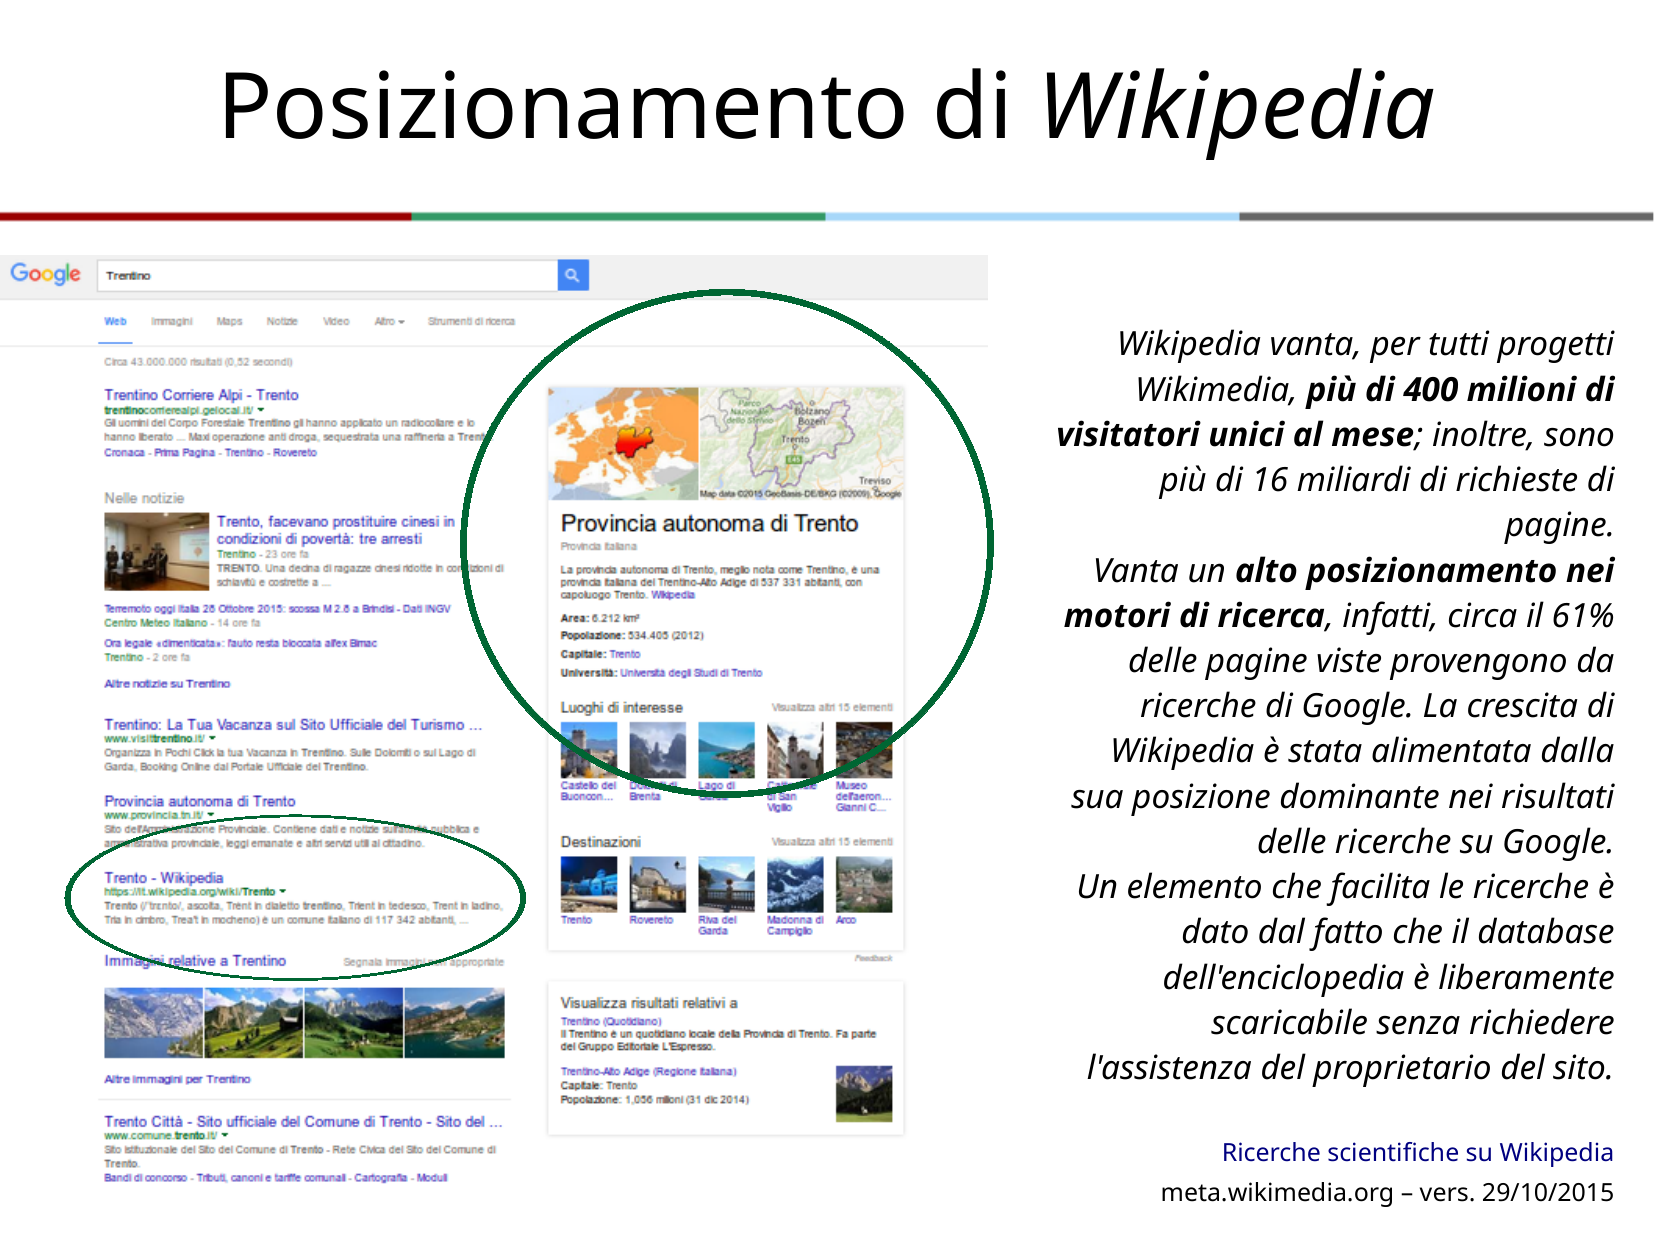

# Posizionamento di Wikipedia
Wikipedia vanta, per tutti progetti Wikimedia, più di 400 milioni di visitatori unici al mese; inoltre, sono più di 16 miliardi di richieste di pagine.
Vanta un alto posizionamento nei motori di ricerca, infatti, circa il 61% delle pagine viste provengono da ricerche di Google. La crescita di Wikipedia è stata alimentata dalla sua posizione dominante nei risultati delle ricerche su Google.
Un elemento che facilita le ricerche è dato dal fatto che il database dell'enciclopedia è liberamente scaricabile senza richiedere l'assistenza del proprietario del sito.
Ricerche scientifiche su Wikipedia
meta.wikimedia.org – vers. 29/10/2015